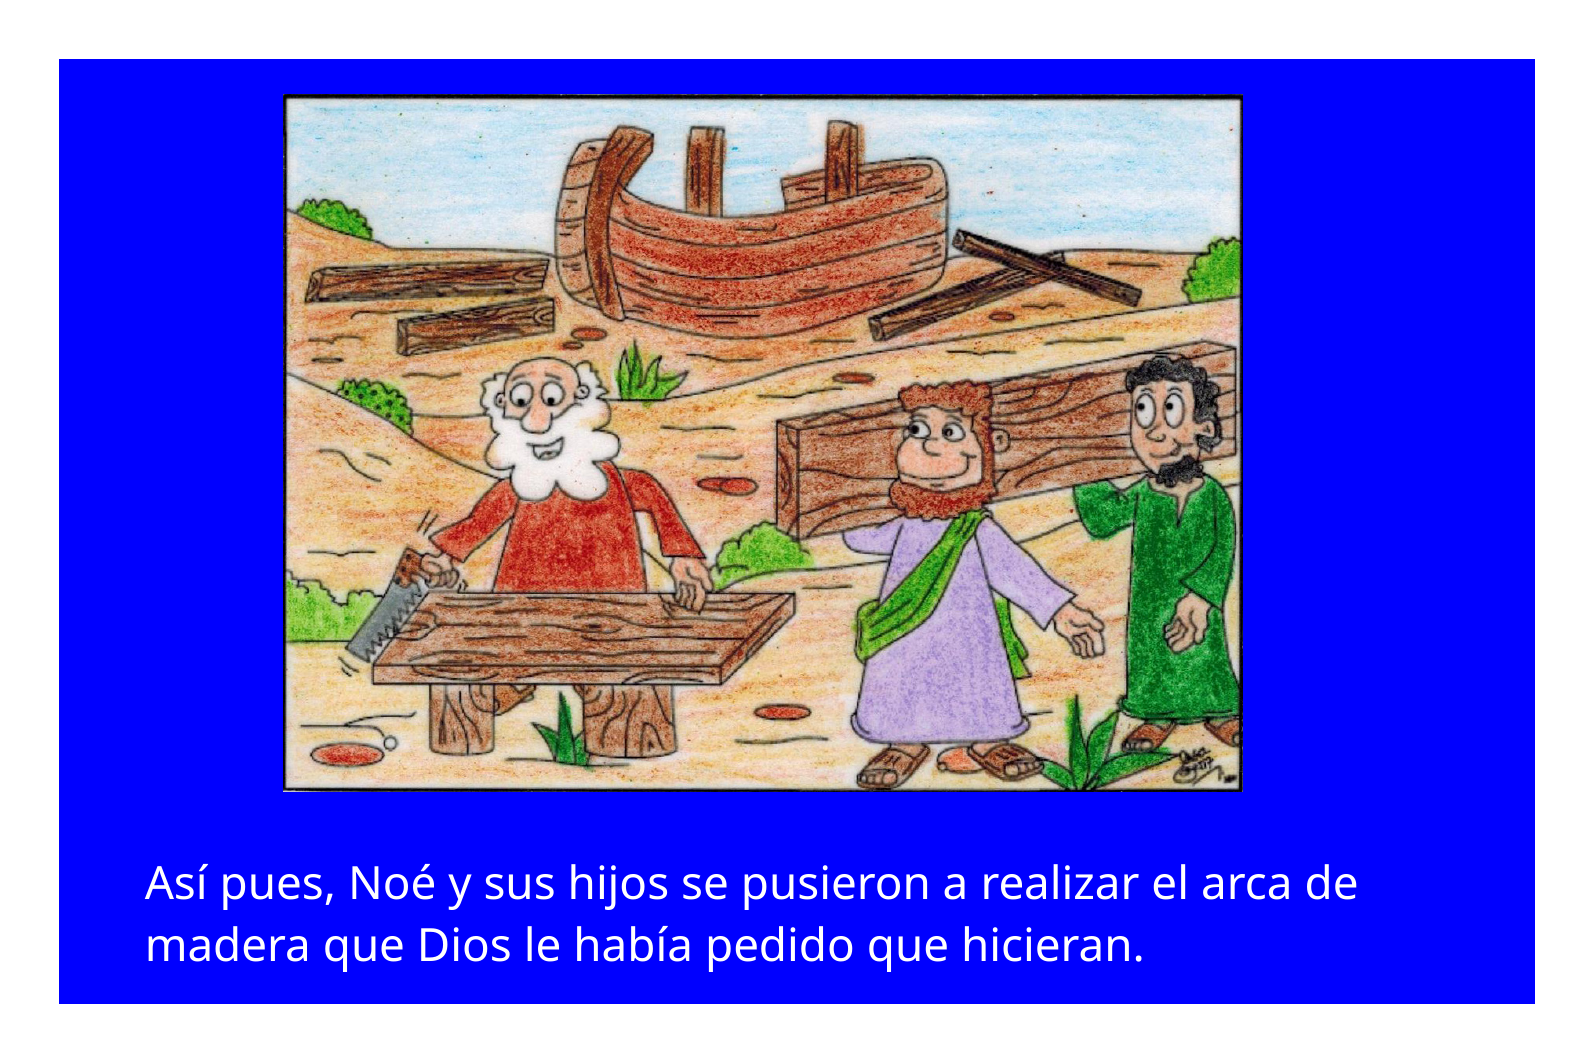

# Así pues, Noé y sus hijos se pusieron a realizar el arca de madera que Dios le había pedido que hicieran.